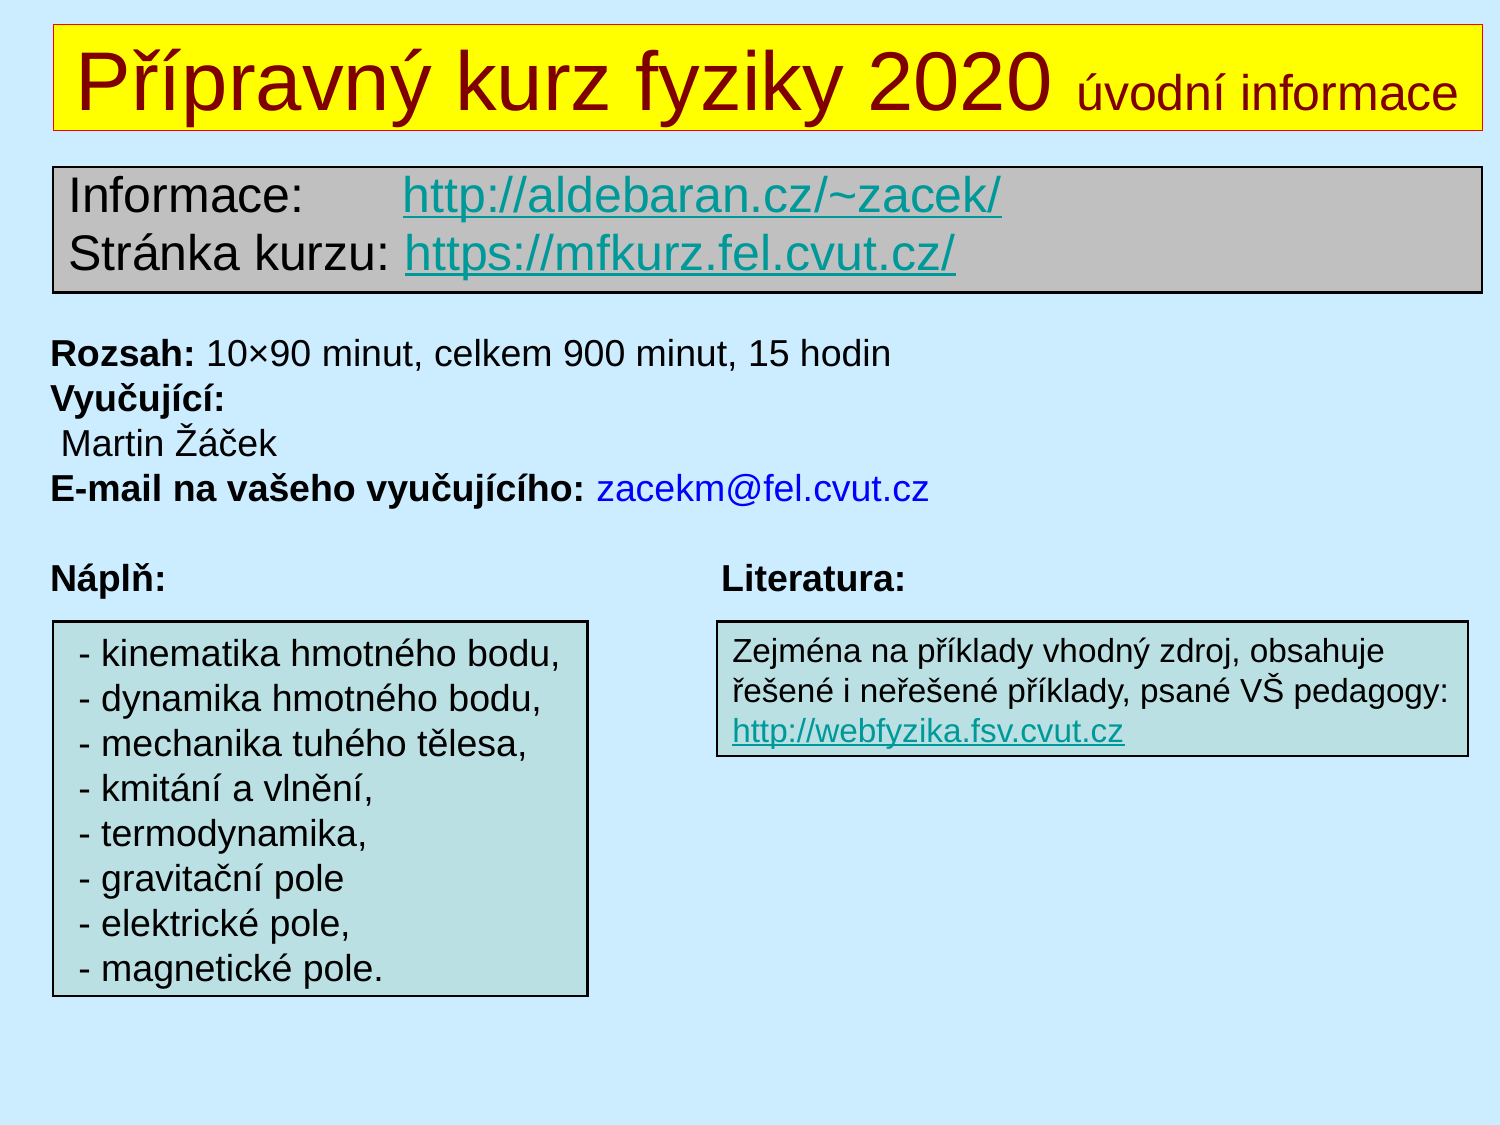

# Přípravný kurz fyziky 2020 úvodní informace
Informace: http://aldebaran.cz/~zacek/
Stránka kurzu: https://mfkurz.fel.cvut.cz/
Rozsah: 10×90 minut, celkem 900 minut, 15 hodin
Vyučující:
 Martin Žáček
E-mail na vašeho vyučujícího: zacekm@fel.cvut.cz
Náplň: Literatura:
 - kinematika hmotného bodu,
 - dynamika hmotného bodu,
 - mechanika tuhého tělesa,
 - kmitání a vlnění,
 - termodynamika,
 - gravitační pole
 - elektrické pole,
 - magnetické pole.
Zejména na příklady vhodný zdroj, obsahuje řešené i neřešené příklady, psané VŠ pedagogy:
http://webfyzika.fsv.cvut.cz